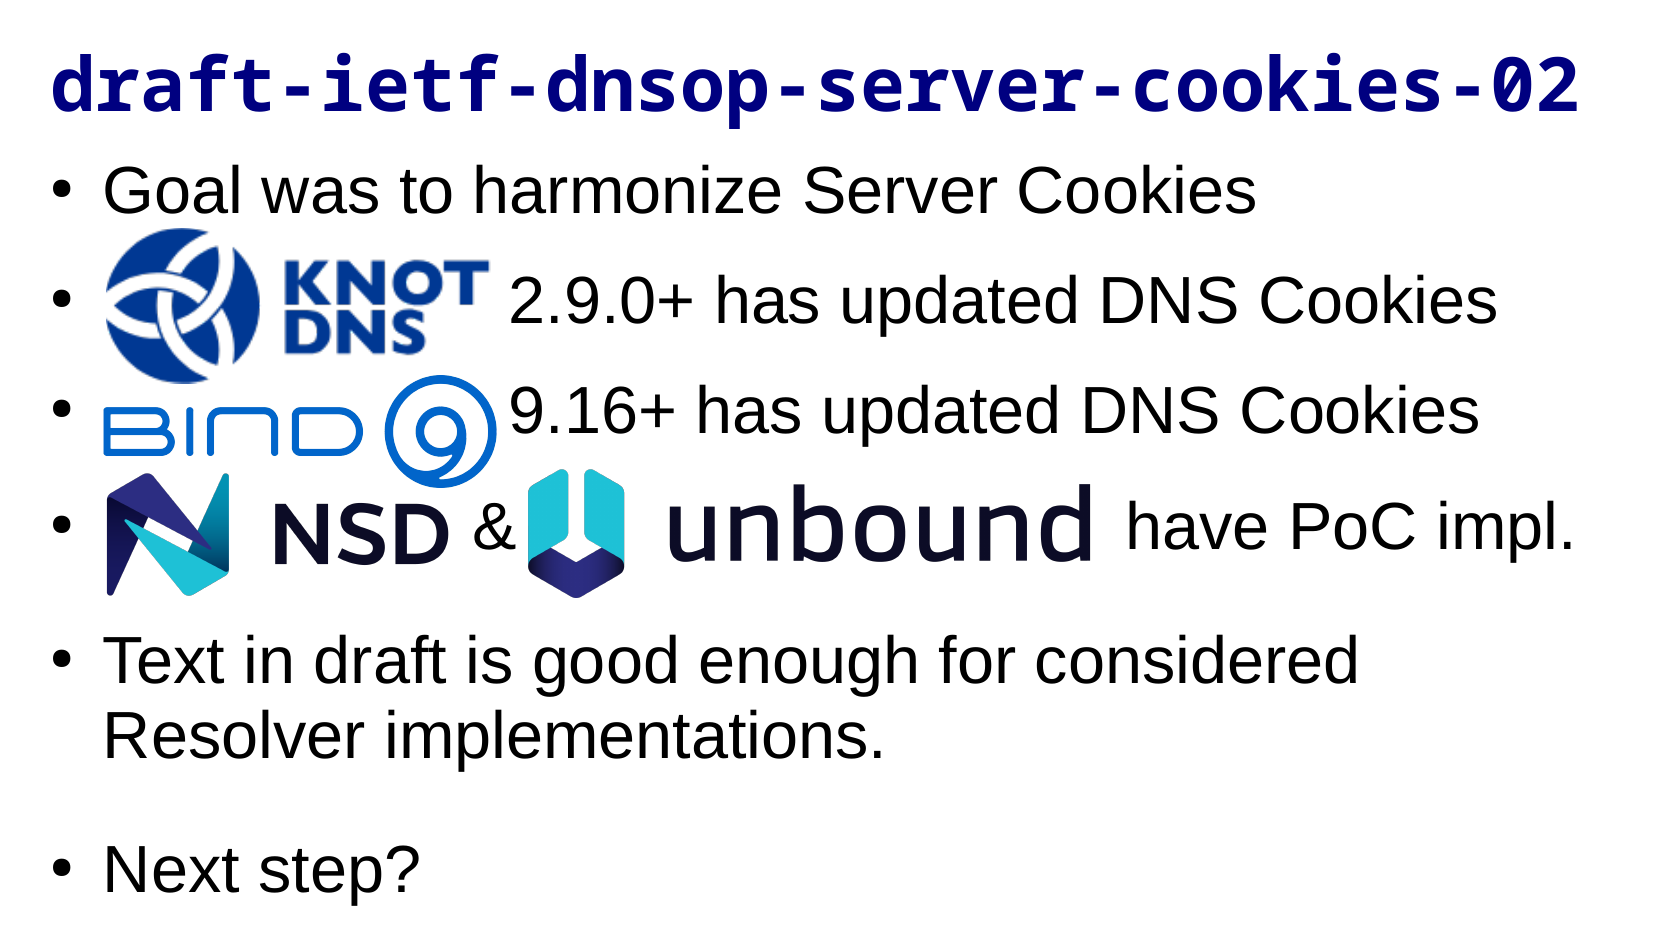

draft-ietf-dnsop-server-cookies-02
# Goal was to harmonize Server Cookies
 					 2.9.0+ has updated DNS Cookies
 					 9.16+ has updated DNS Cookies
 				 & have PoC impl.
Text in draft is good enough for considered
Resolver implementations.
Next step?